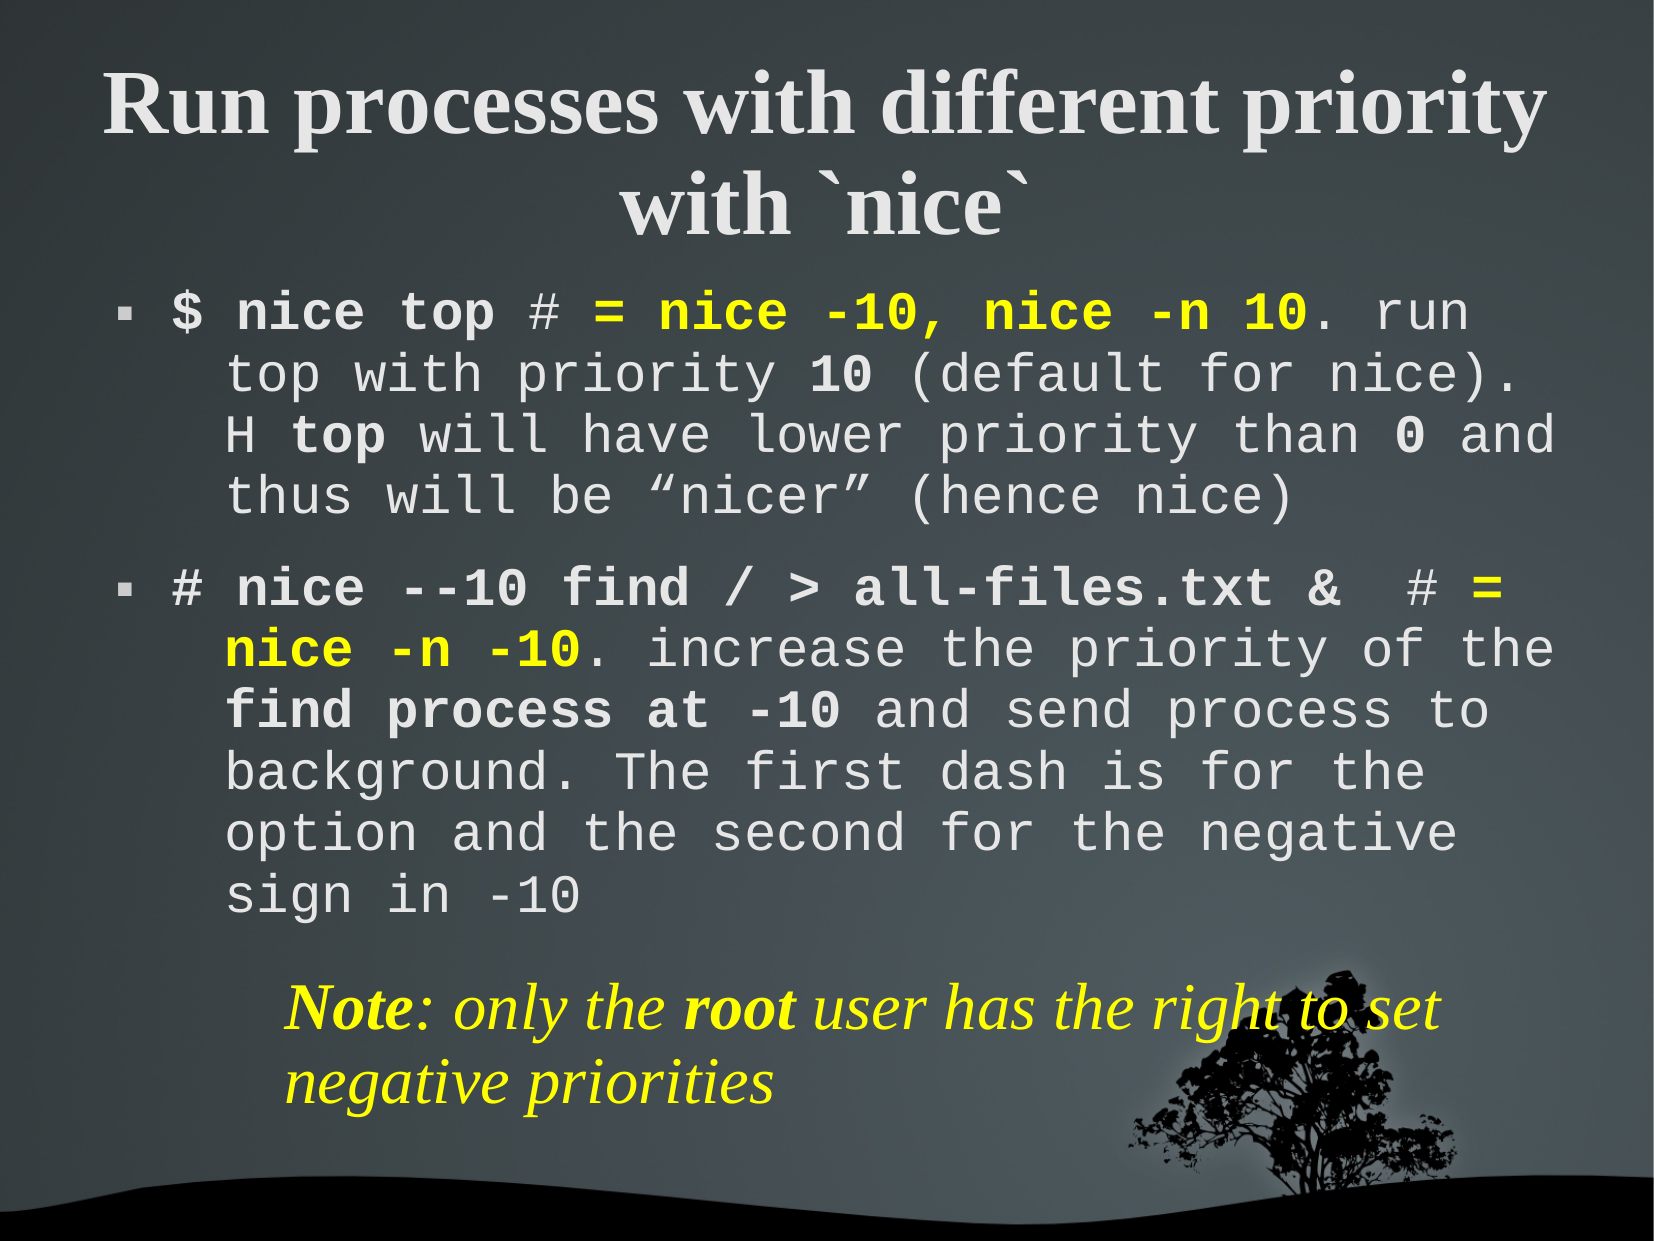

# Run processes with different priority with `nice`
$ nice top # = nice -10, nice -n 10. run top with priority 10 (default for nice). Η top will have lower priority than 0 and thus will be “nicer” (hence nice)
# nice --10 find / > all-files.txt & # = nice -n -10. increase the priority of the find process at -10 and send process to background. The first dash is for the option and the second for the negative sign in -10
Note: only the root user has the right to set negative priorities